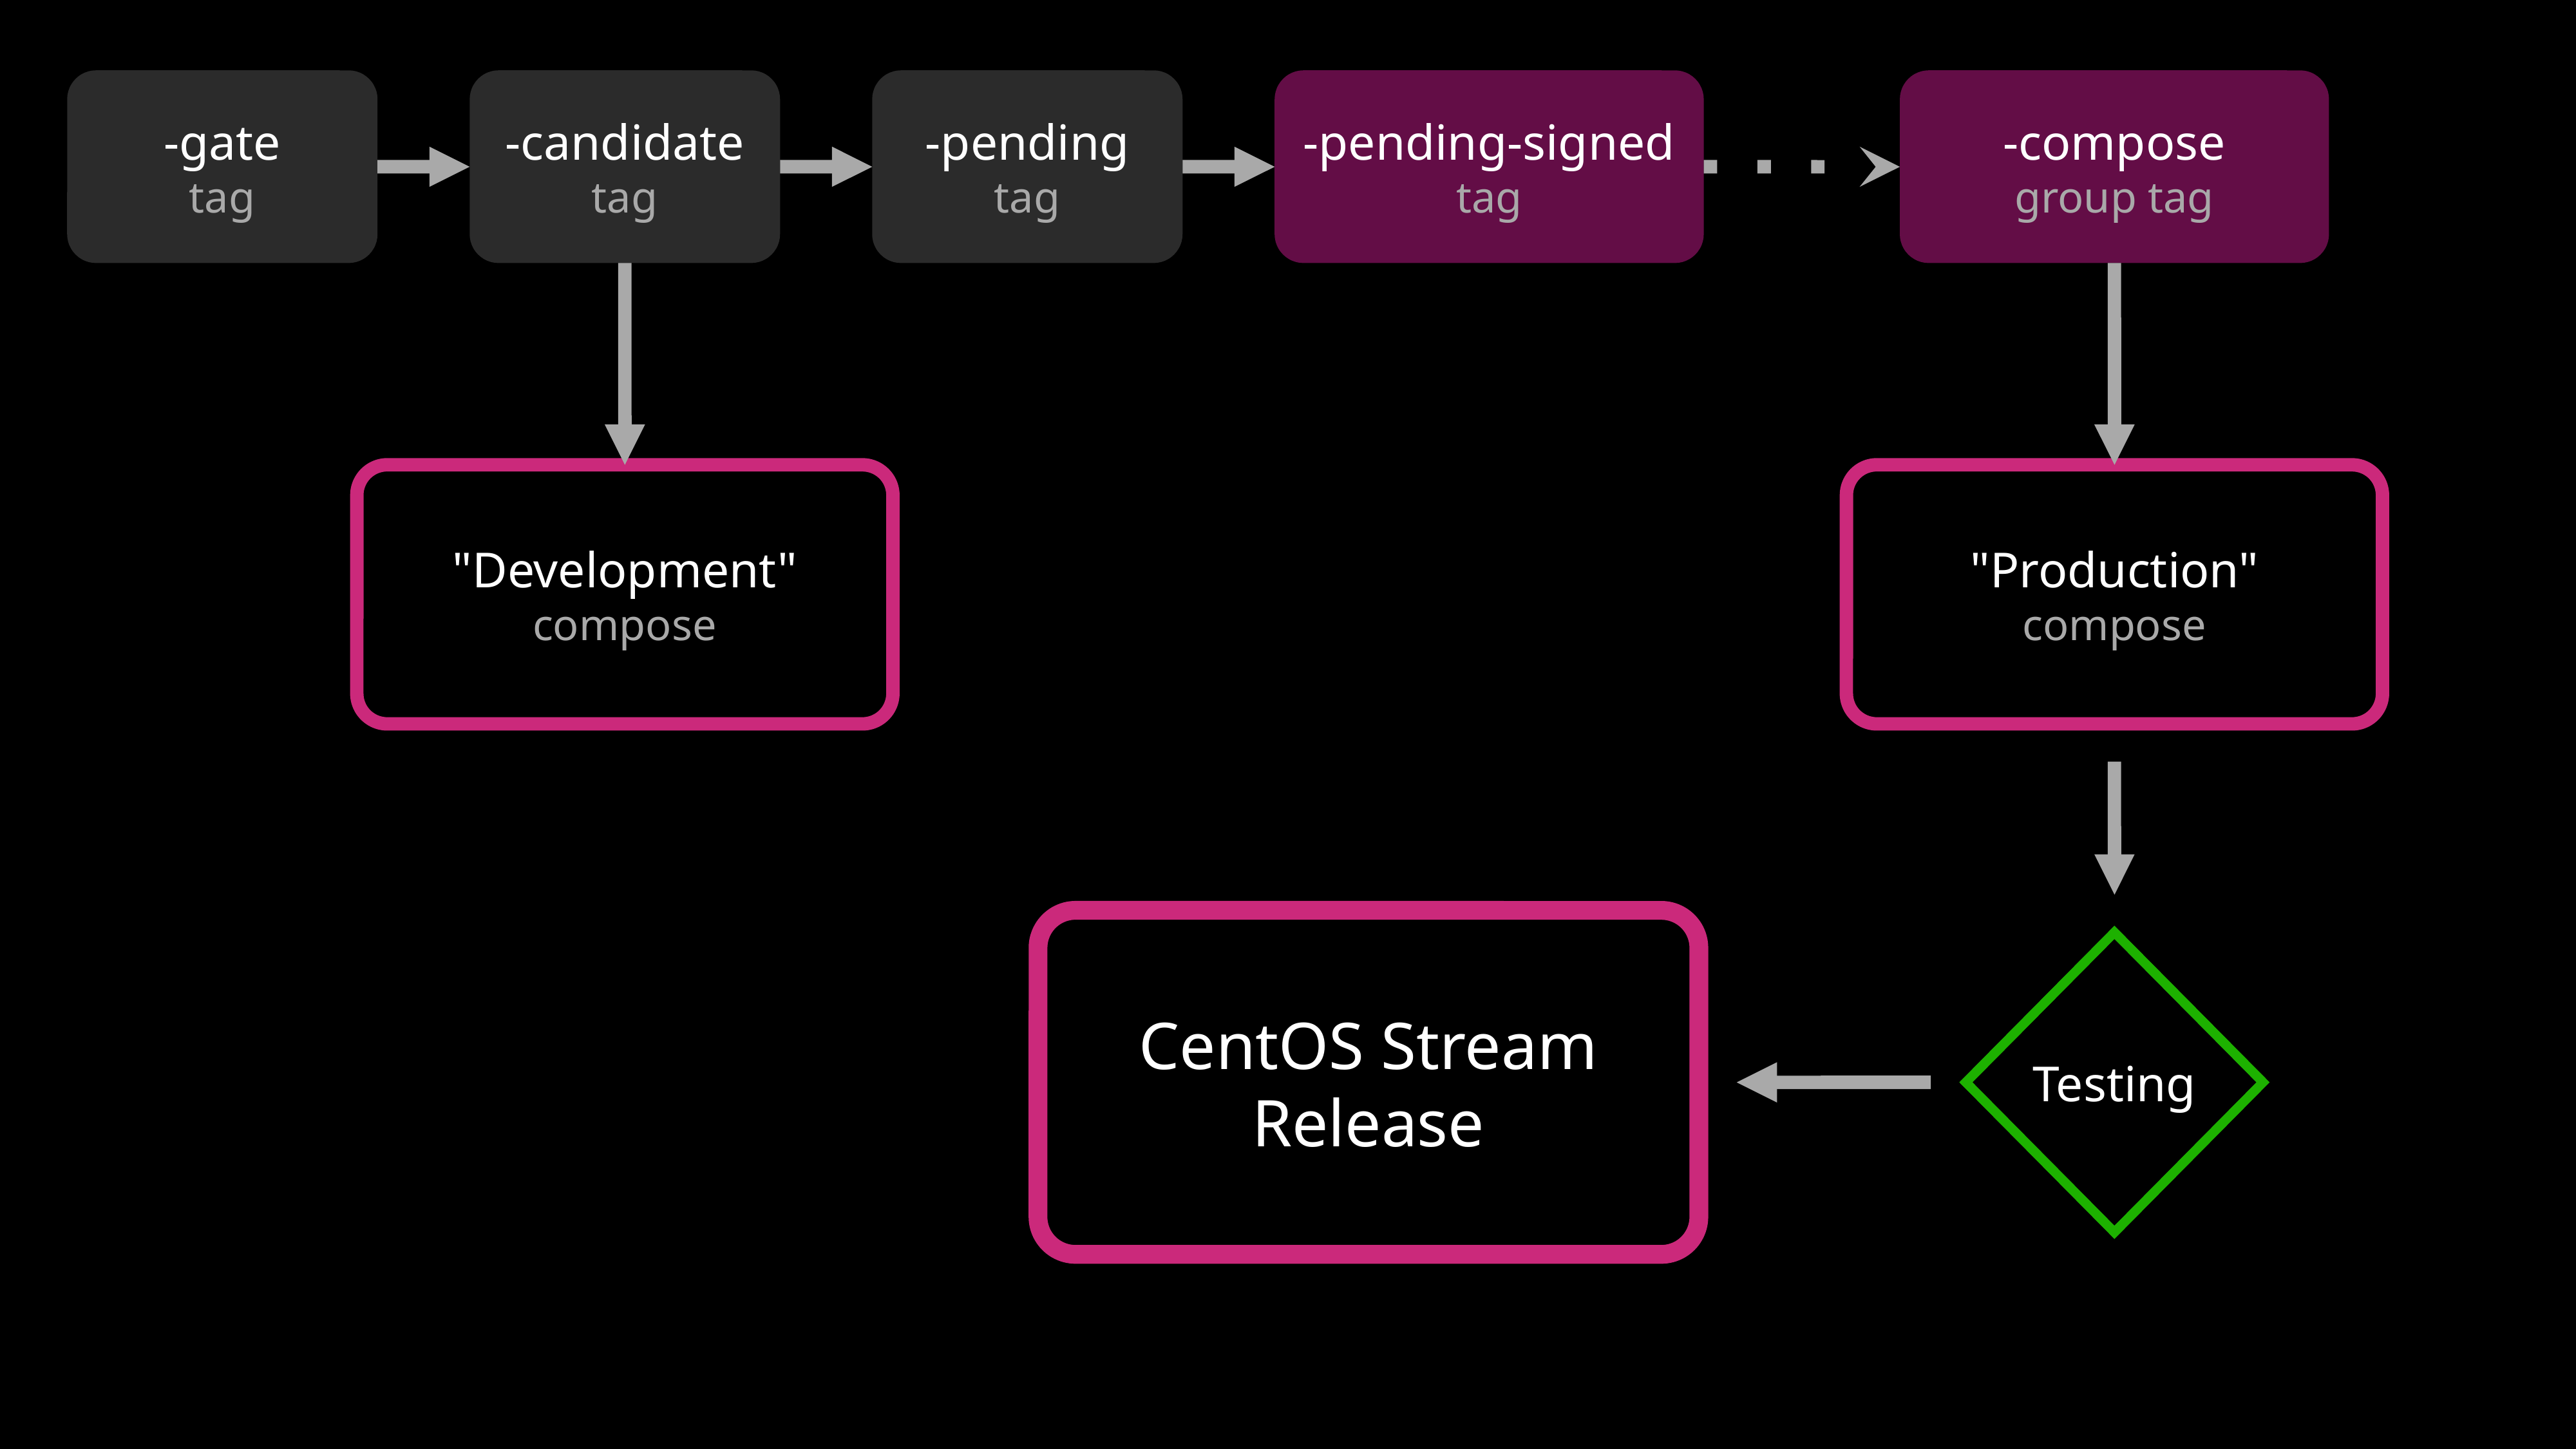

-gate
tag
-candidate
tag
-pending
tag
-pending-signed
tag
-compose
group tag
"Development"
compose
"Production"
compose
CentOS Stream
Release
Testing